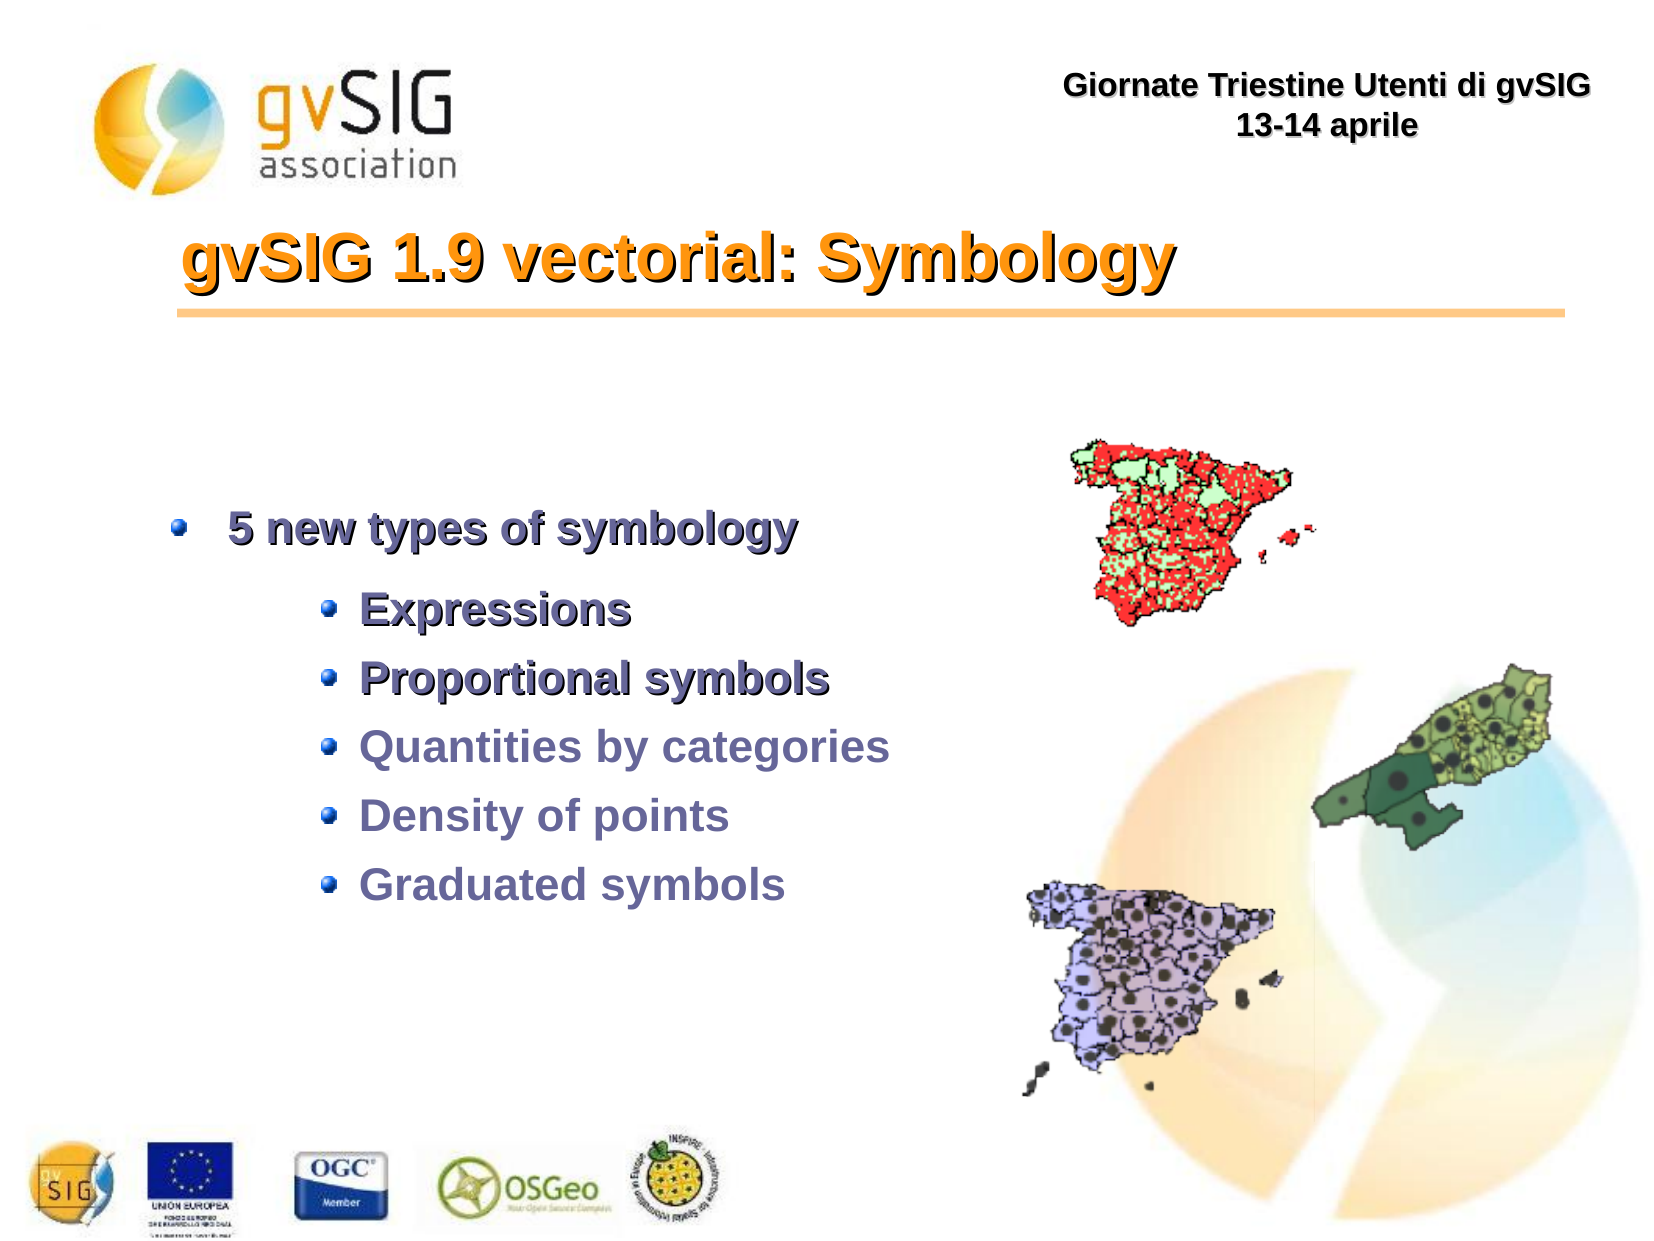

gvSIG 1.9 vectorial: Symbology
# 5 new types of symbology
Expressions
Proportional symbols
Quantities by categories
Density of points
Graduated symbols